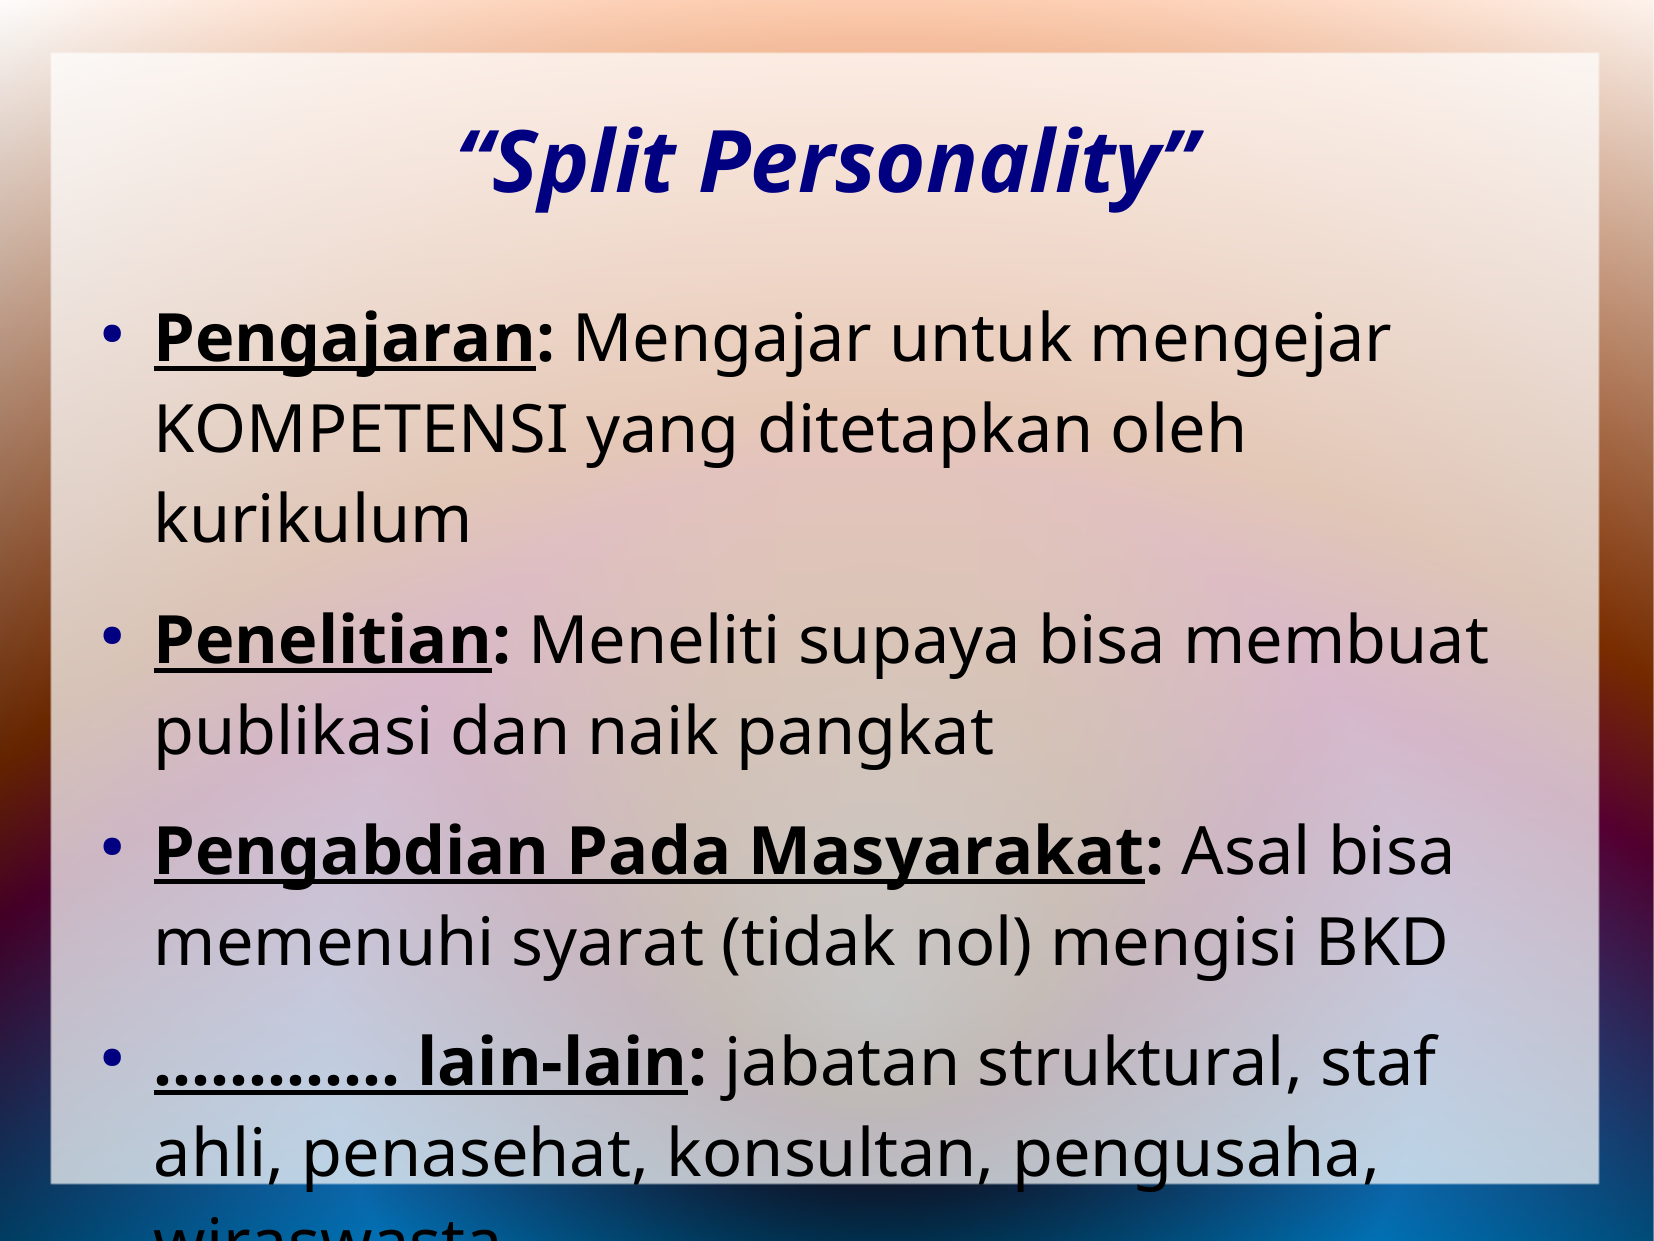

# “Split Personality”
Pengajaran: Mengajar untuk mengejar KOMPETENSI yang ditetapkan oleh kurikulum
Penelitian: Meneliti supaya bisa membuat publikasi dan naik pangkat
Pengabdian Pada Masyarakat: Asal bisa memenuhi syarat (tidak nol) mengisi BKD
............. lain-lain: jabatan struktural, staf ahli, penasehat, konsultan, pengusaha, wiraswasta, ..........